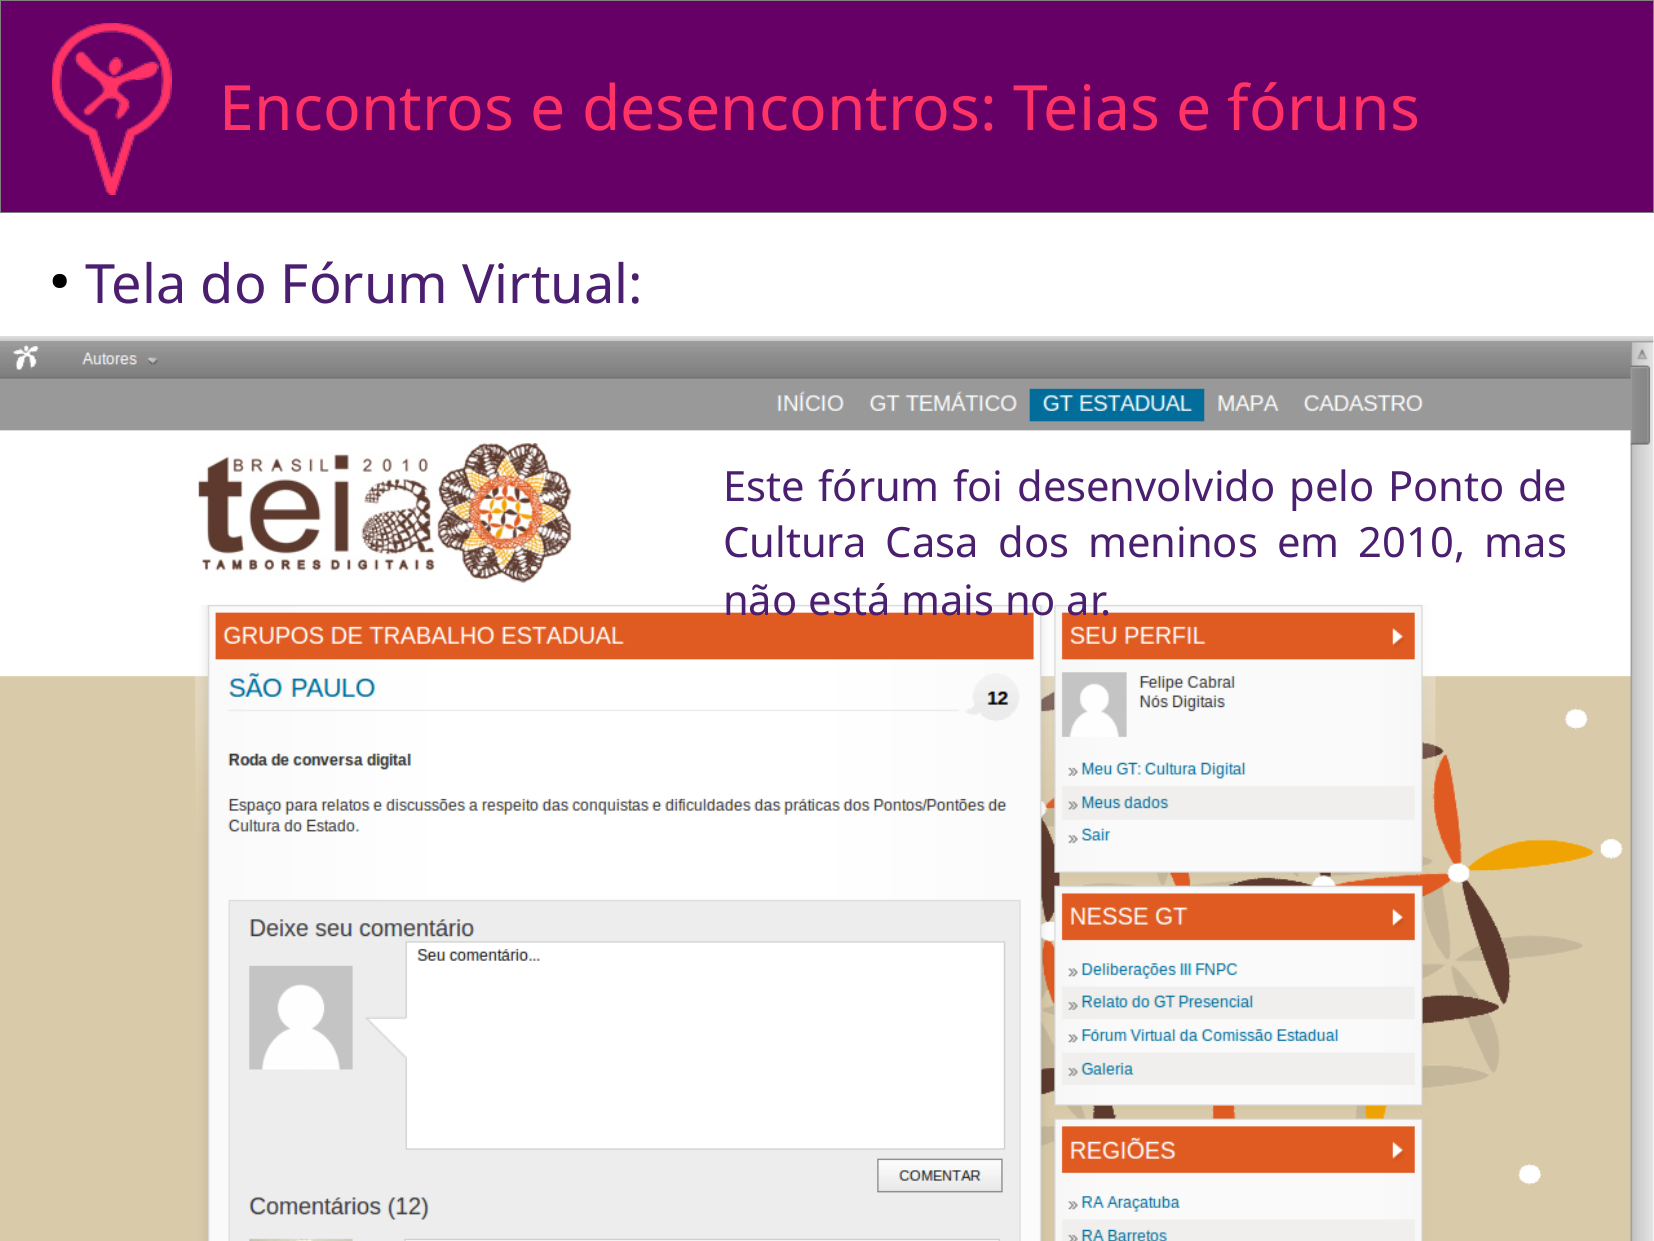

Encontros e desencontros: Teias e fóruns
#
Tela do Fórum Virtual:
Este fórum foi desenvolvido pelo Ponto de Cultura Casa dos meninos em 2010, mas não está mais no ar.